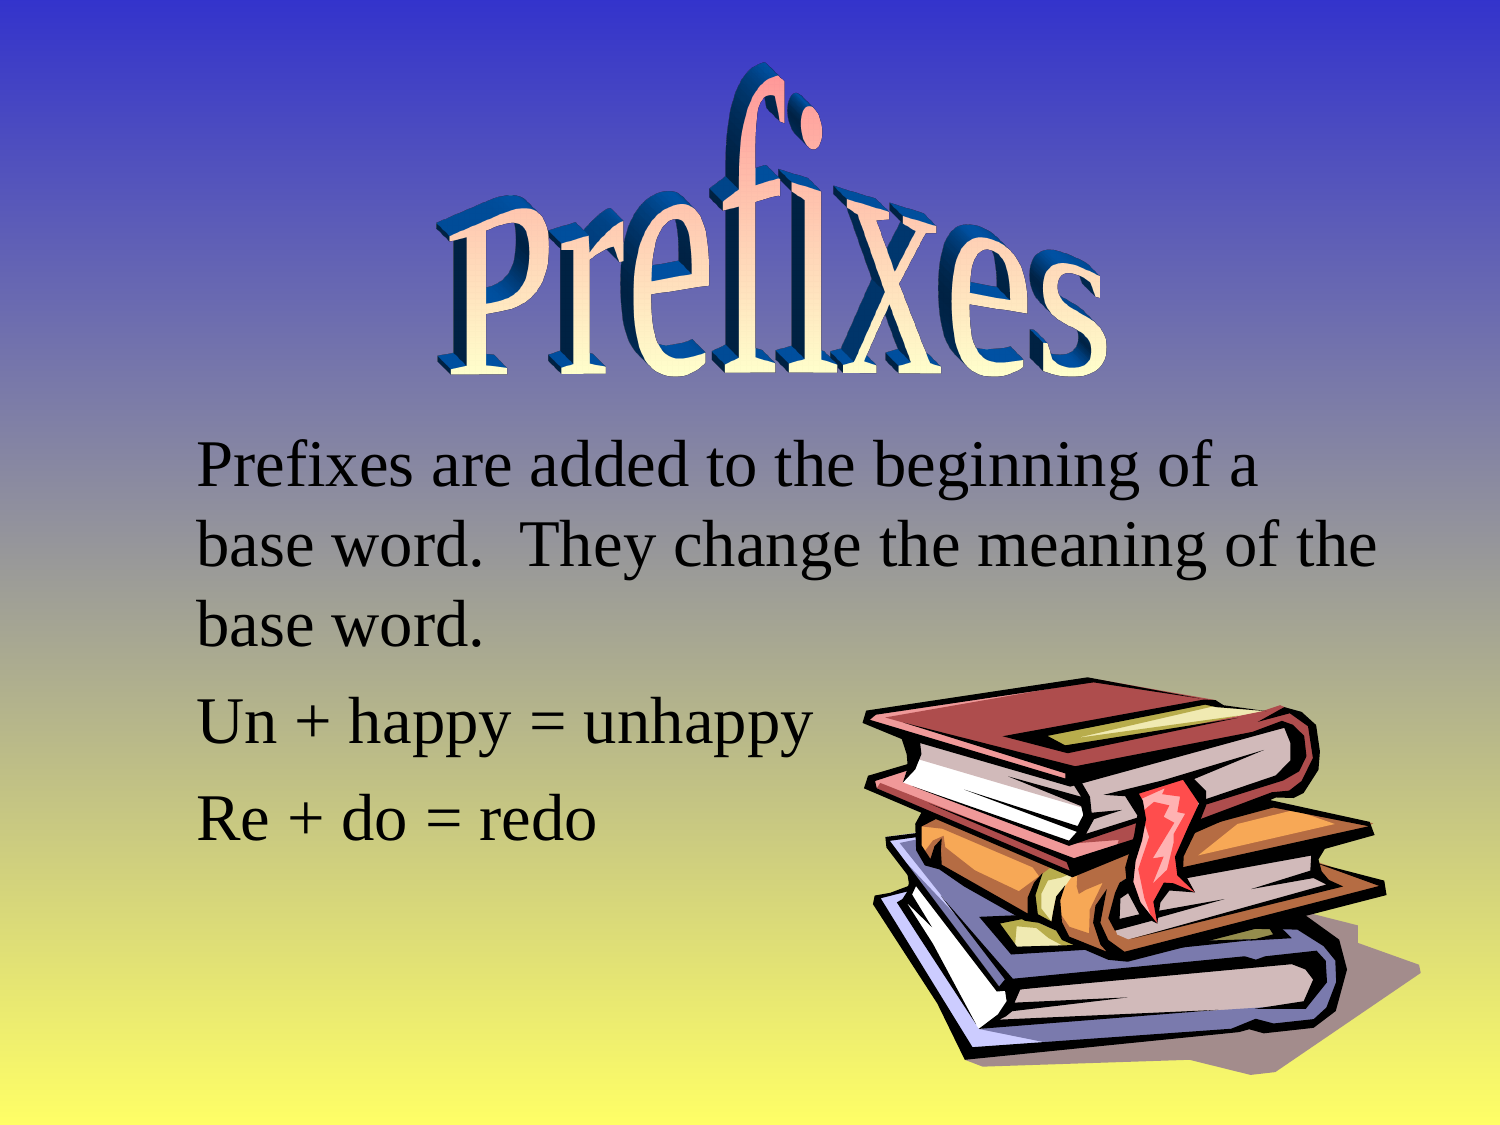

Prefixes
# Prefixes are added to the beginning of a base word. They change the meaning of the base word.
	Un + happy = unhappy
	Re + do = redo